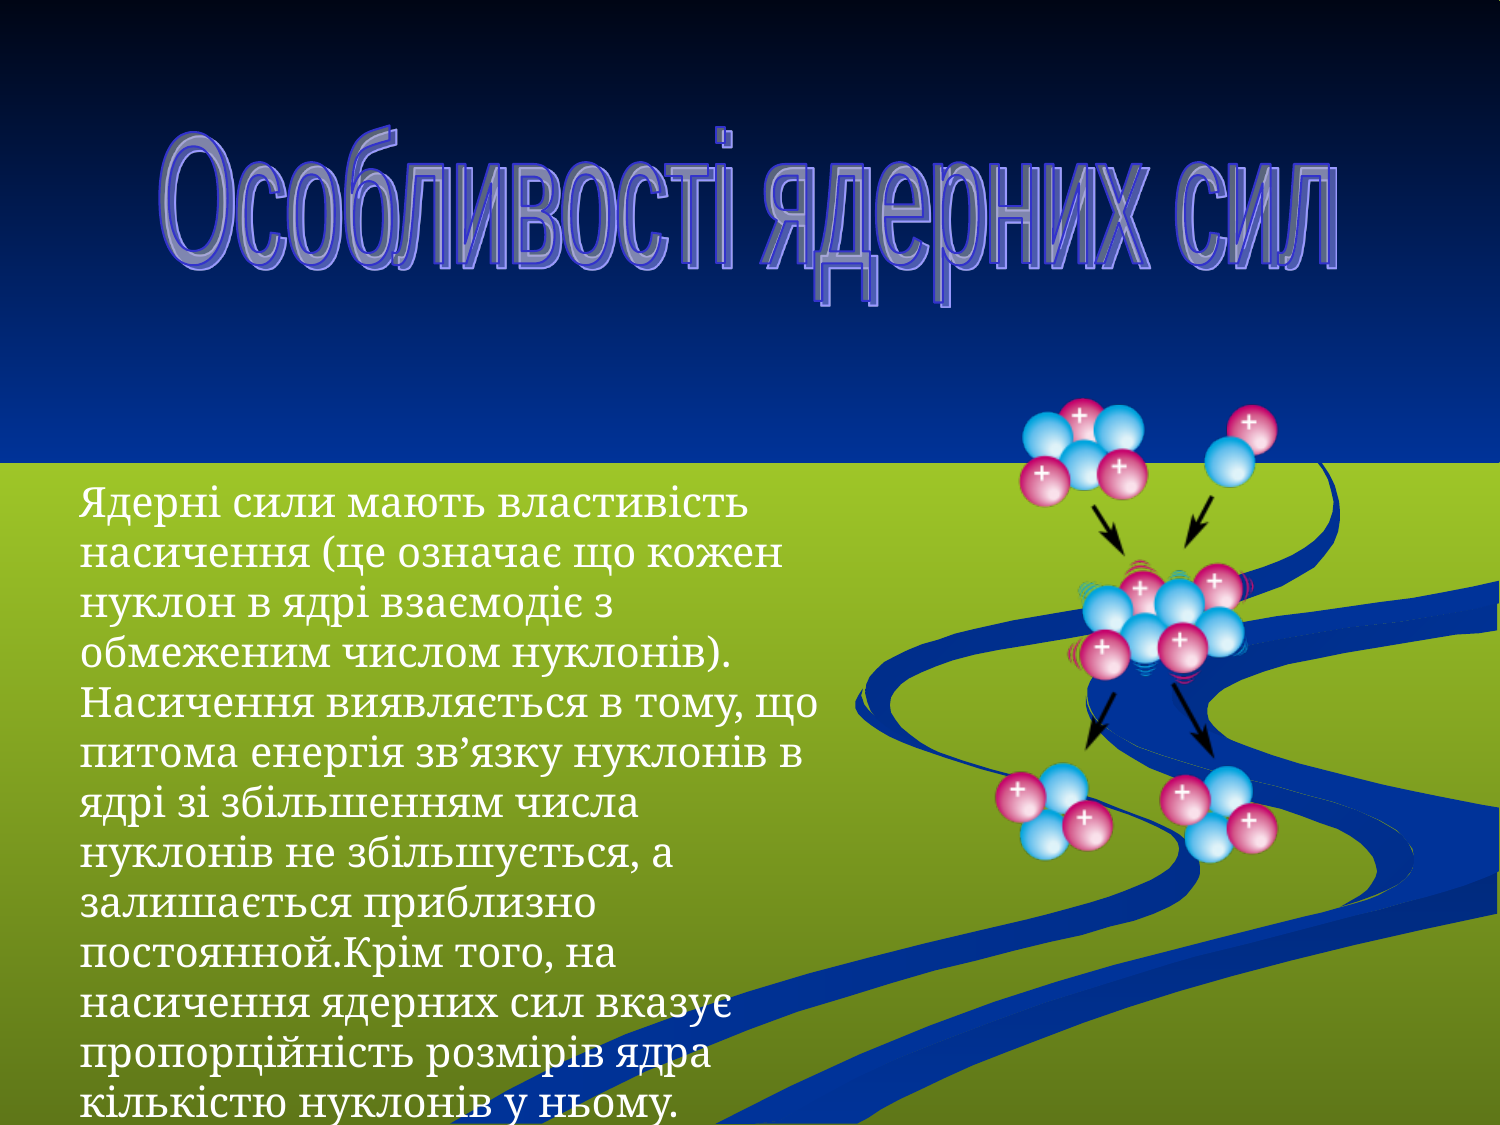

Особливості ядерних сил
Ядерні сили мають властивість насичення (це означає що кожен нуклон в ядрі взаємодіє з обмеженим числом нуклонів). Насичення виявляється в тому, що питома енергія зв’язку нуклонів в ядрі зі збільшенням числа нуклонів не збільшується, а залишається приблизно постоянной.Крім того, на насичення ядерних сил вказує пропорційність розмірів ядра кількістю нуклонів у ньому.